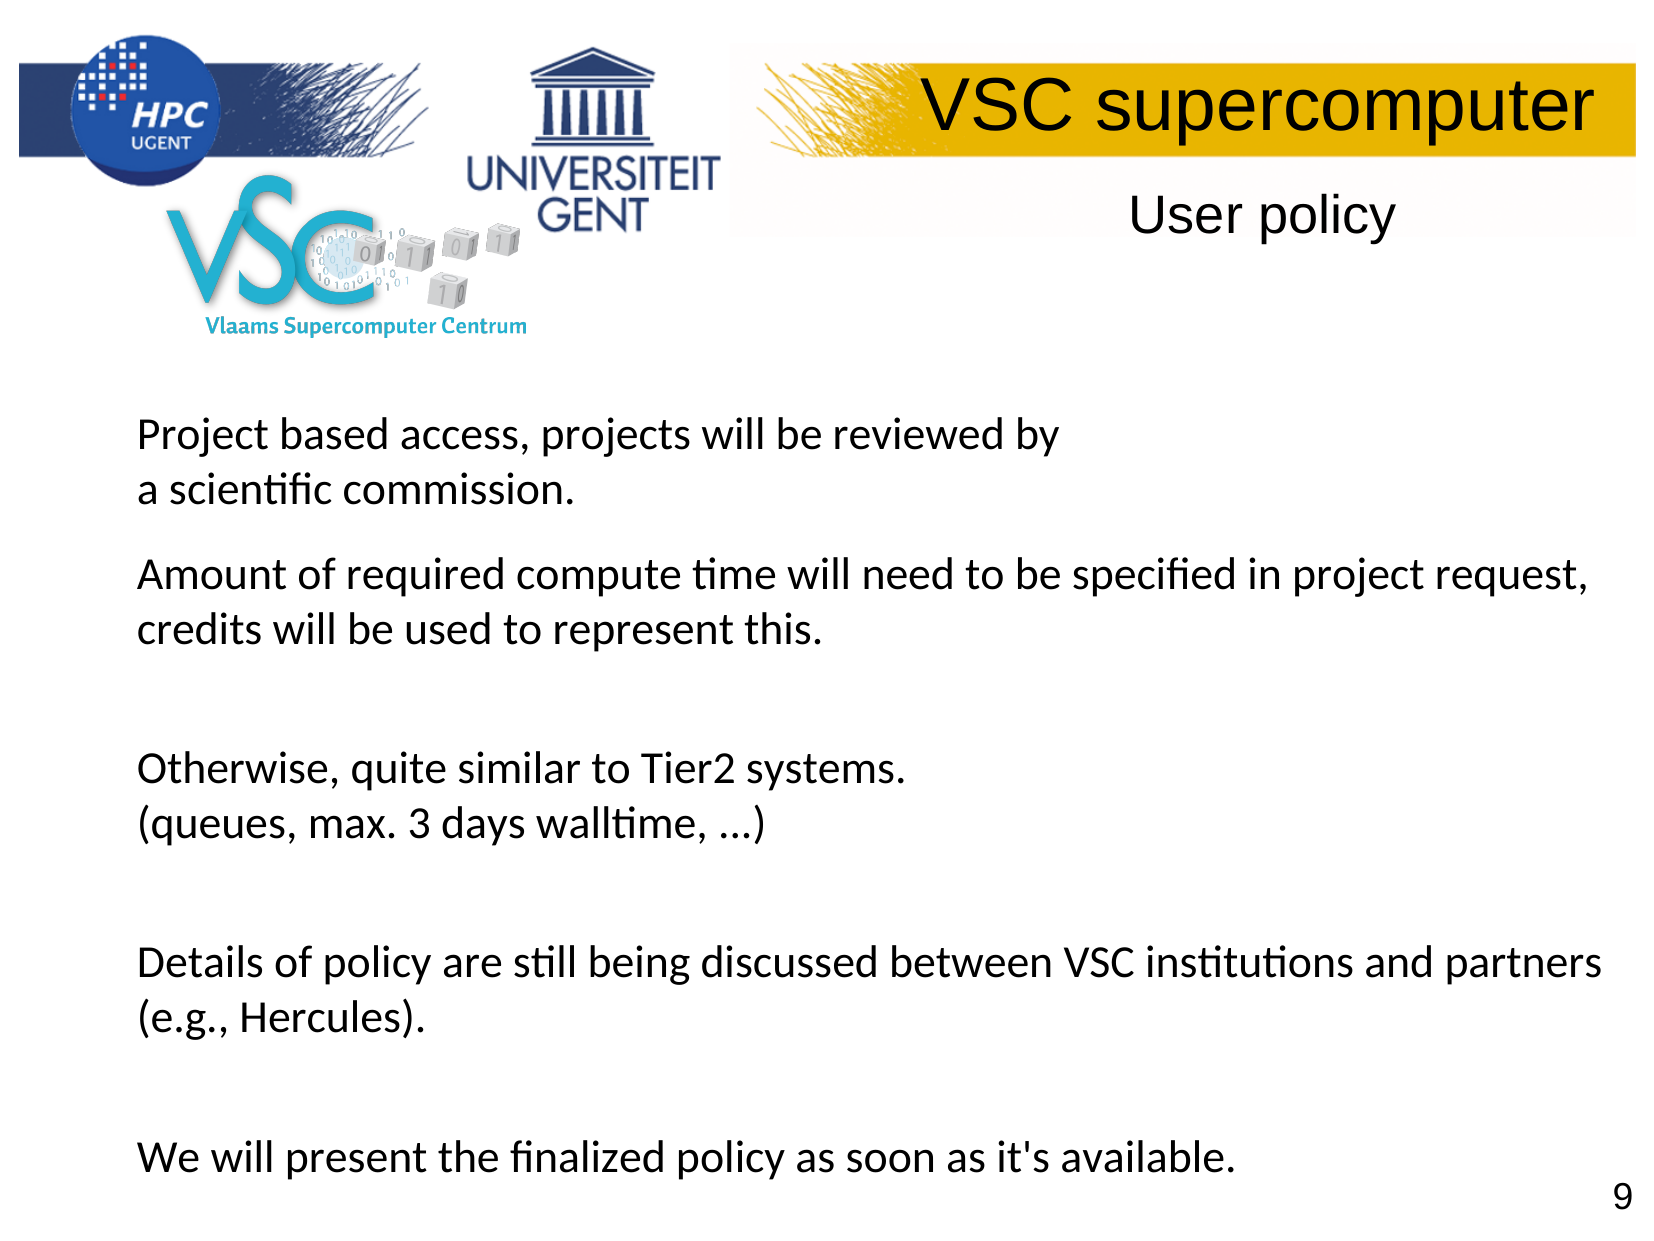

# VSC supercomputer
User policy
Project based access, projects will be reviewed by
a scientific commission.
Amount of required compute time will need to be specified in project request, credits will be used to represent this.
Otherwise, quite similar to Tier2 systems.
(queues, max. 3 days walltime, ...)
Details of policy are still being discussed between VSC institutions and partners (e.g., Hercules).
We will present the finalized policy as soon as it's available.
9